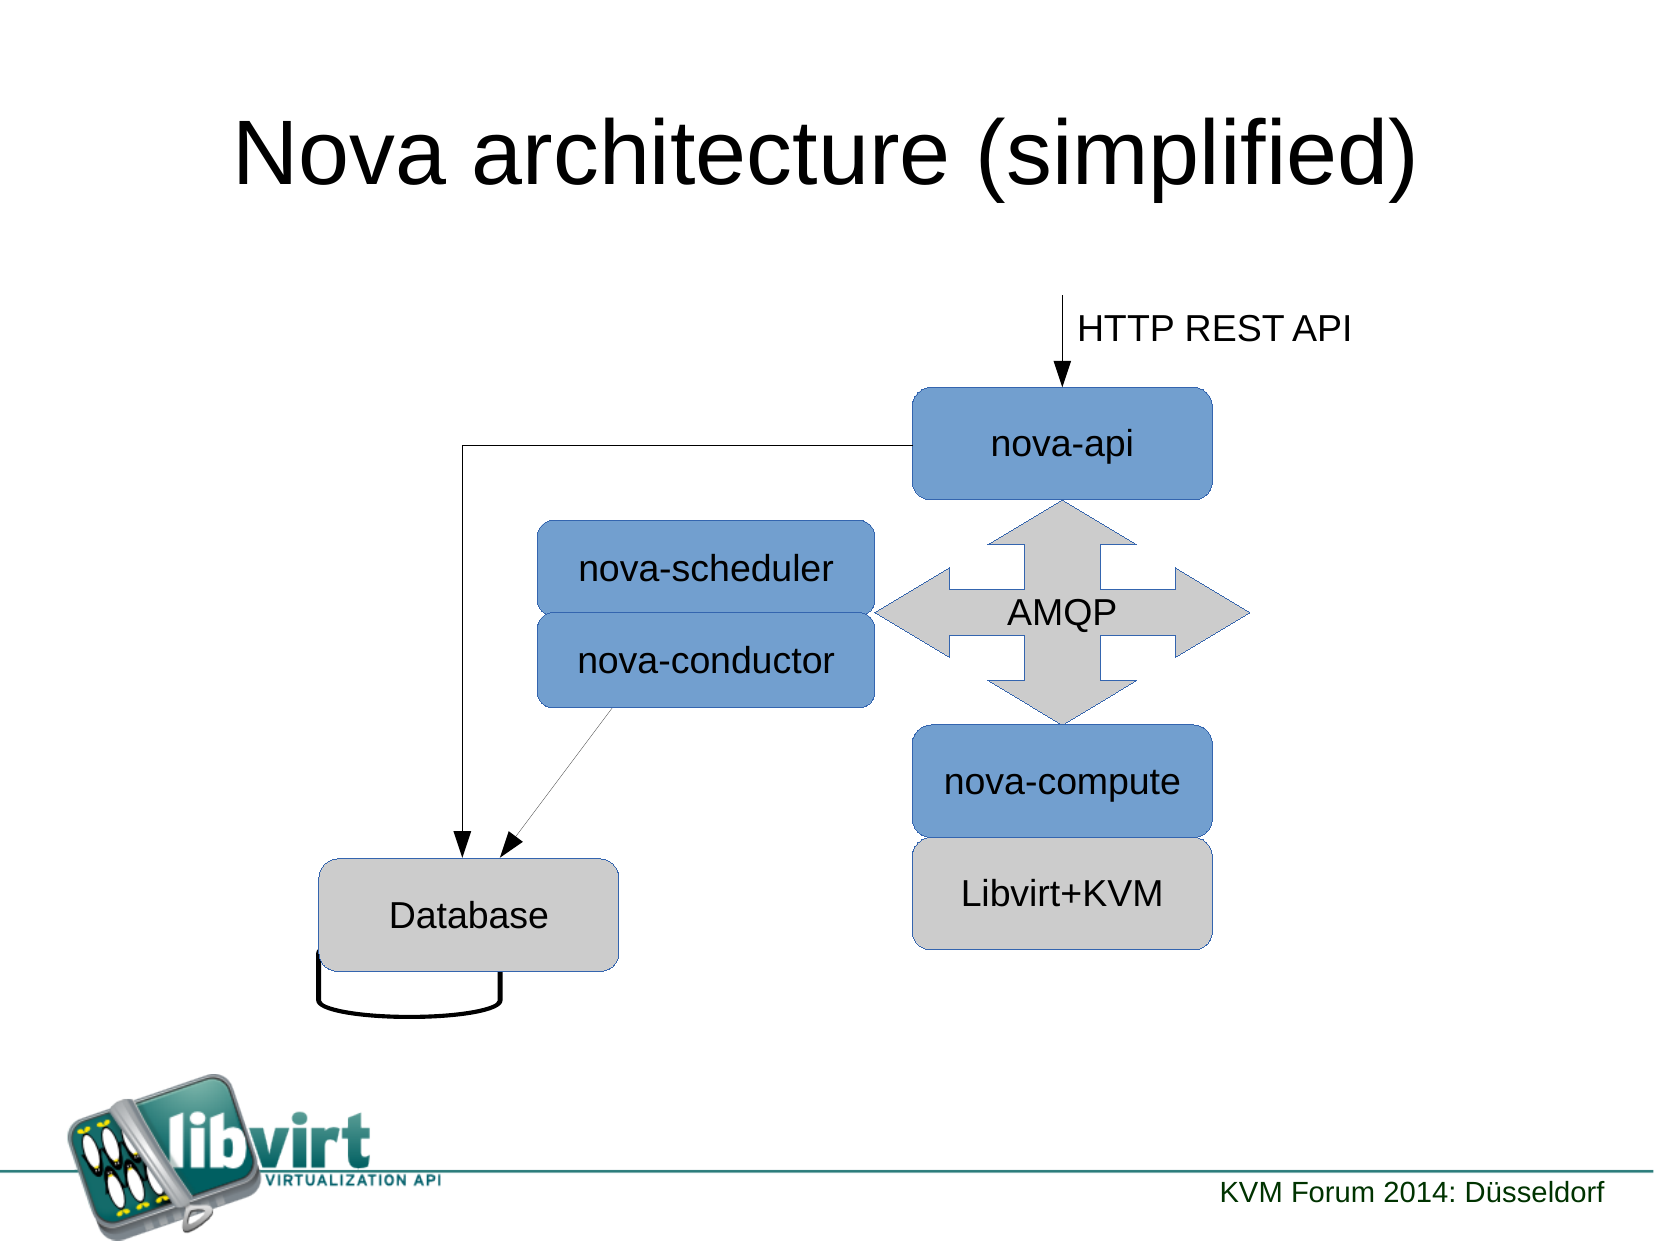

# Nova architecture (simplified)
HTTP REST API
nova-api
AMQP
nova-scheduler
nova-conductor
nova-compute
Libvirt+KVM
Database